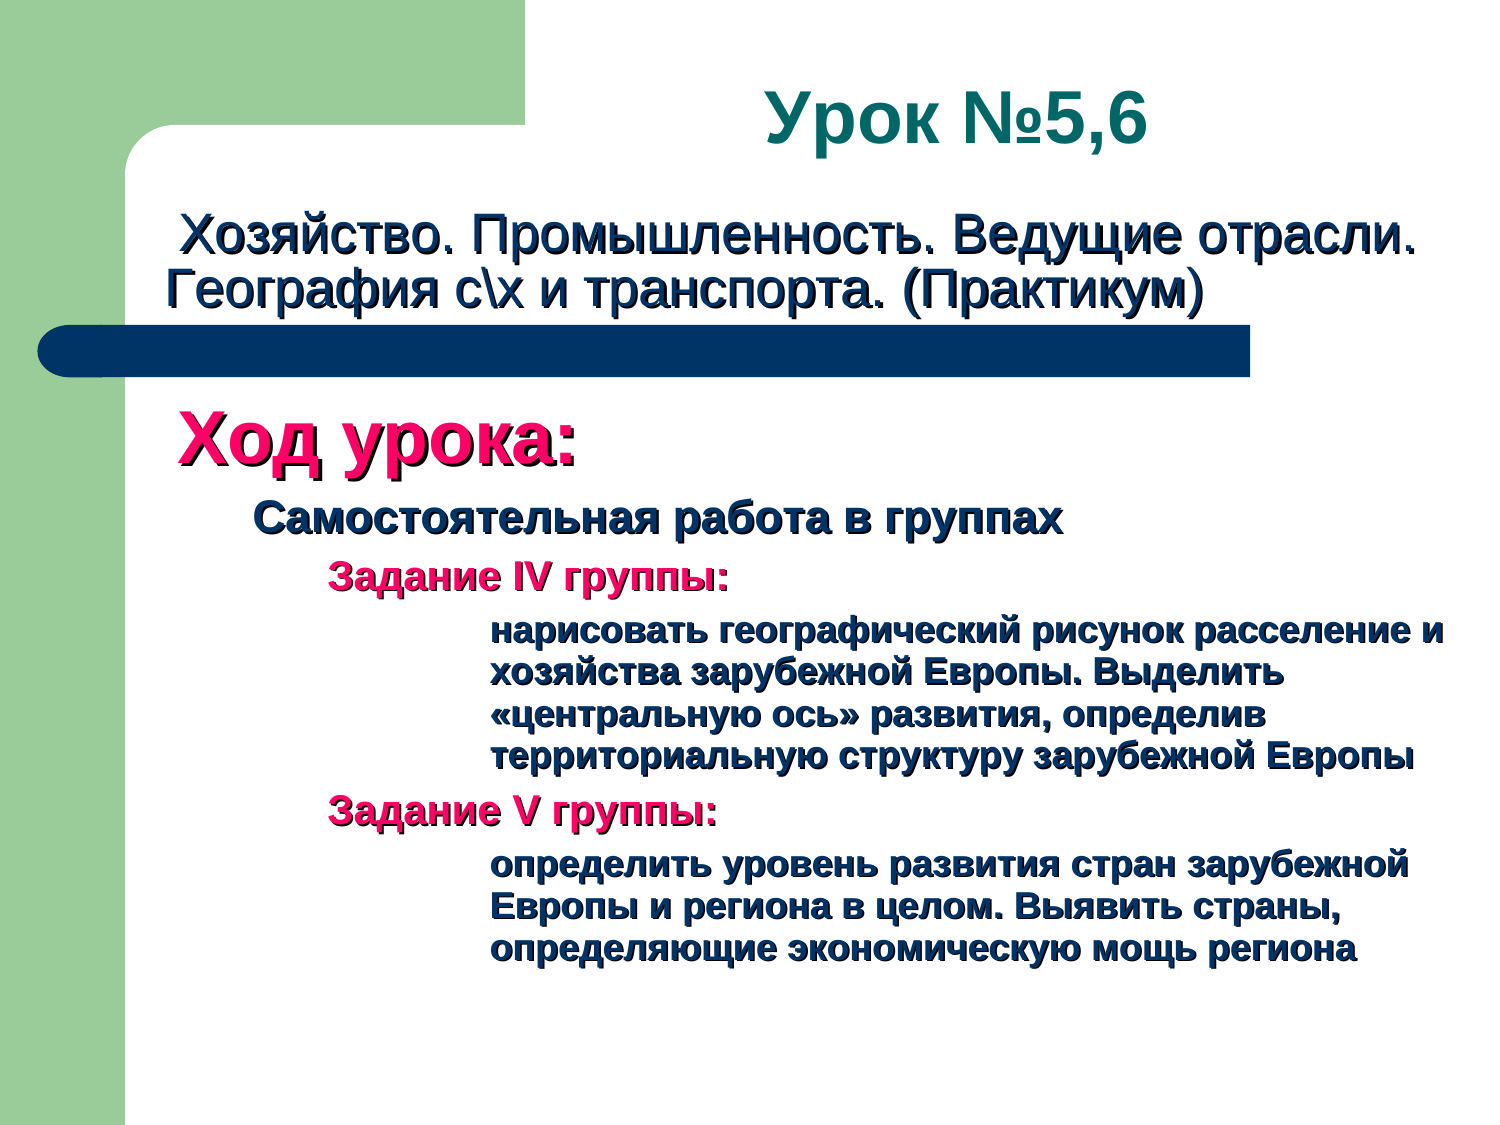

Урок №5,6
 Хозяйство. Промышленность. Ведущие отрасли. География с\х и транспорта. (Практикум)
# Ход урока:
Самостоятельная работа в группах
Задание IV группы:
	нарисовать географический рисунок расселение и хозяйства зарубежной Европы. Выделить «центральную ось» развития, определив территориальную структуру зарубежной Европы
Задание V группы:
	определить уровень развития стран зарубежной Европы и региона в целом. Выявить страны, определяющие экономическую мощь региона